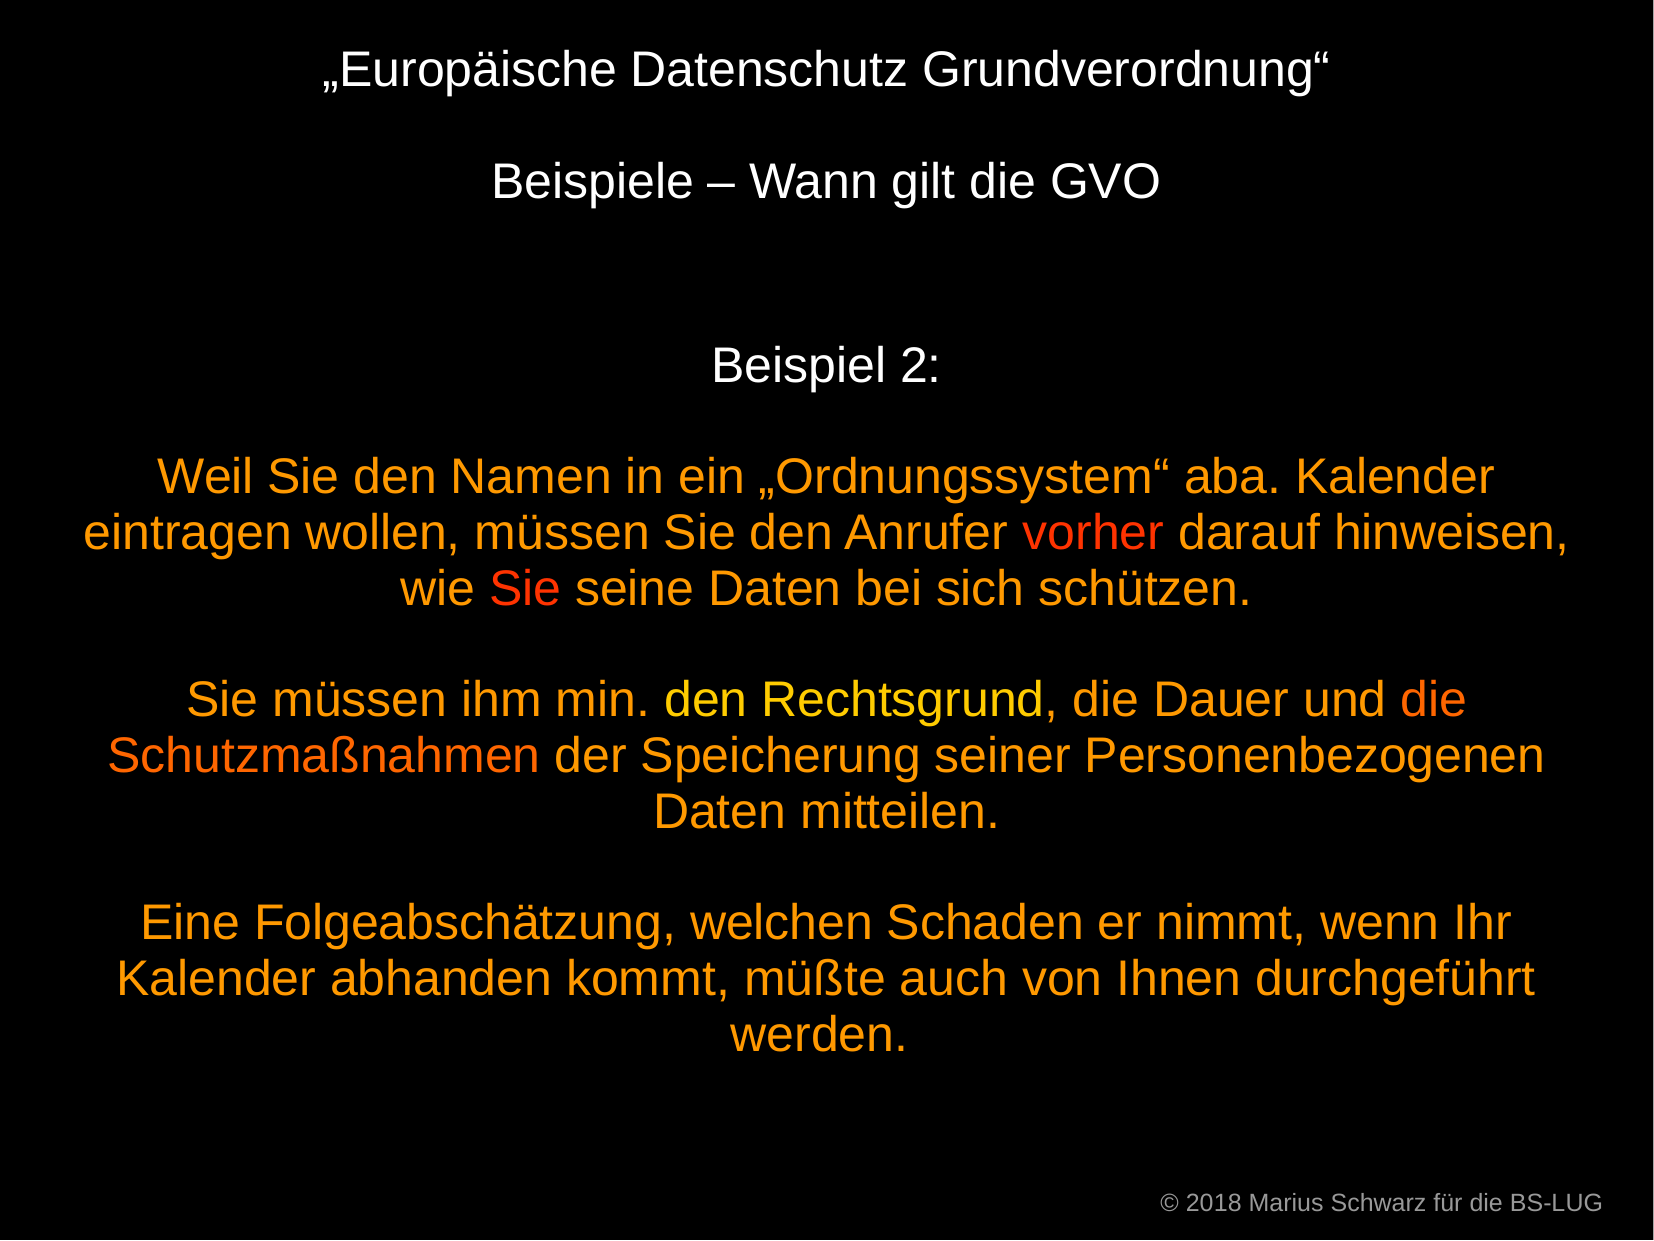

# „Europäische Datenschutz Grundverordnung“ Beispiele – Wann gilt die GVO
Beispiel 2:
Weil Sie den Namen in ein „Ordnungssystem“ aba. Kalender eintragen wollen, müssen Sie den Anrufer vorher darauf hinweisen, wie Sie seine Daten bei sich schützen.
Sie müssen ihm min. den Rechtsgrund, die Dauer und die Schutzmaßnahmen der Speicherung seiner Personenbezogenen Daten mitteilen.
Eine Folgeabschätzung, welchen Schaden er nimmt, wenn Ihr Kalender abhanden kommt, müßte auch von Ihnen durchgeführt werden.
© 2018 Marius Schwarz für die BS-LUG